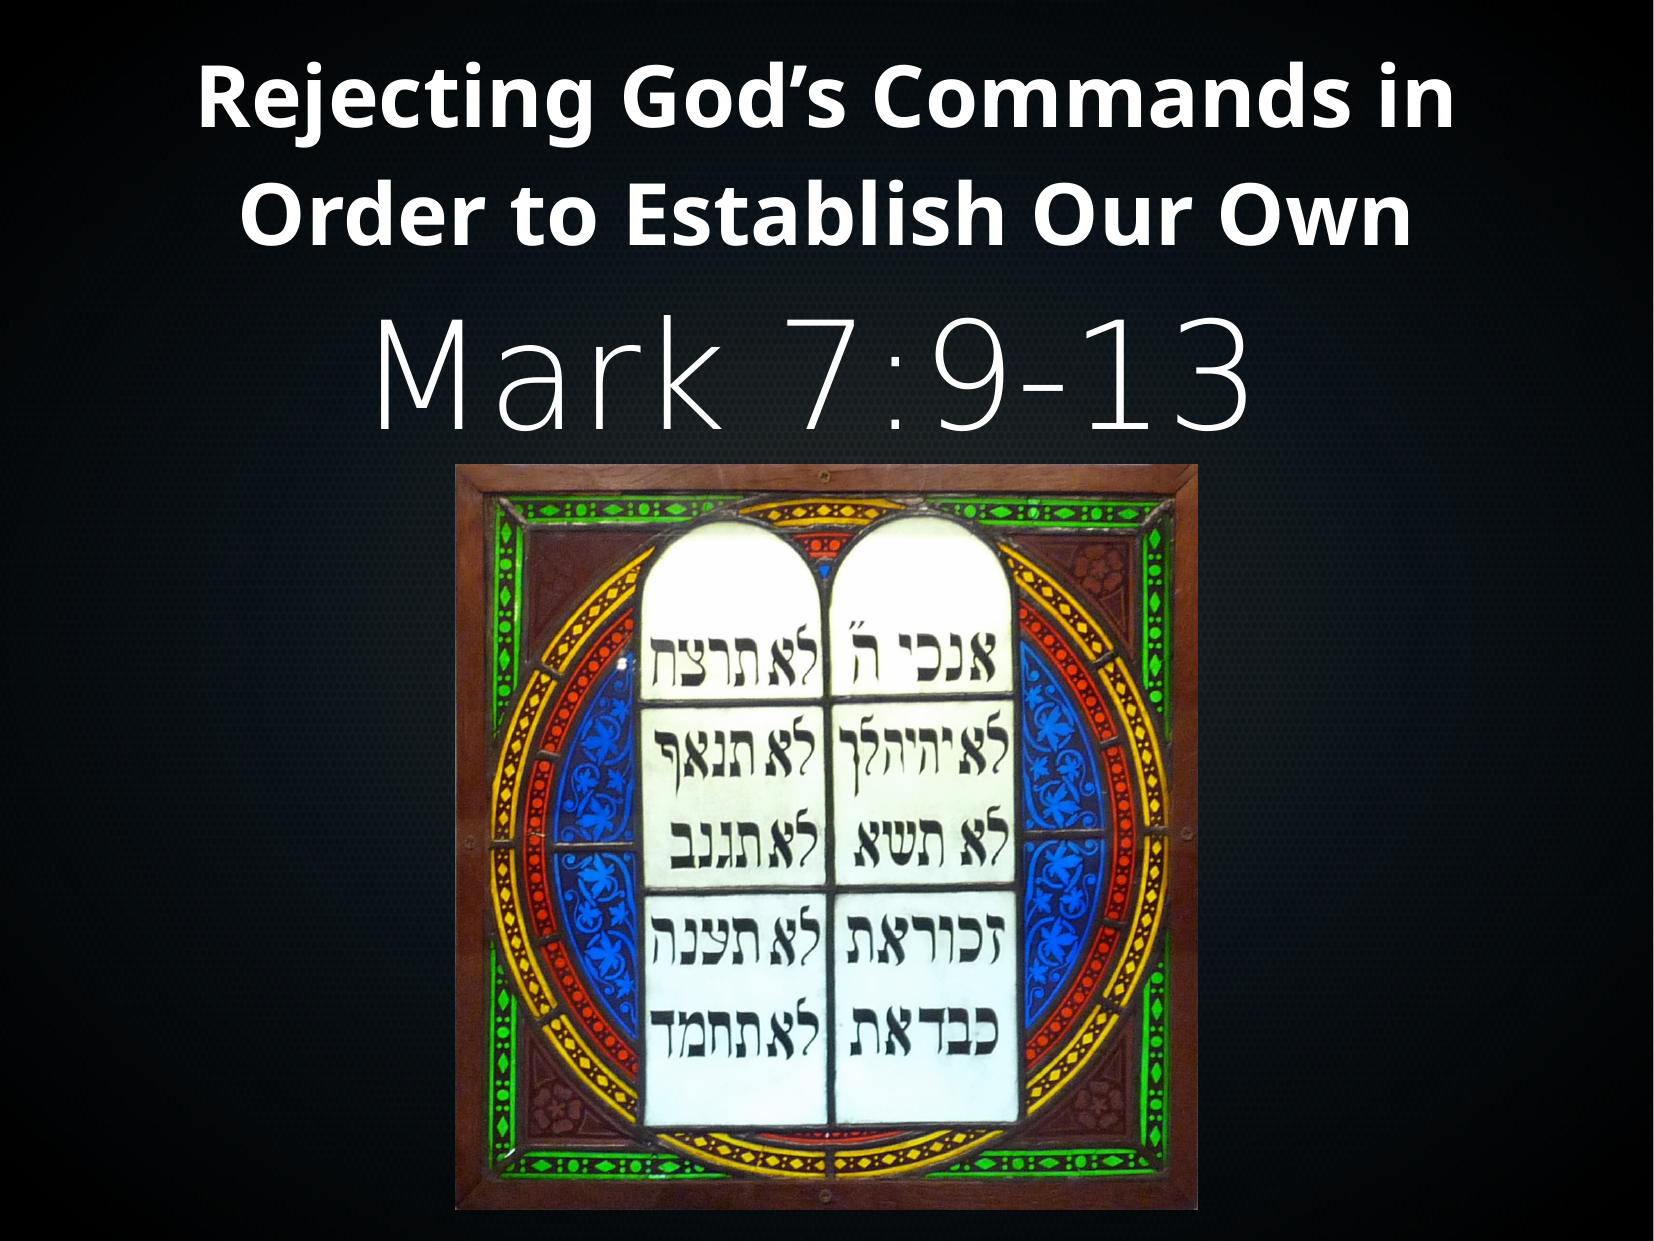

# Rejecting God’s Commands in Order to Establish Our Own
Mark 7:9-13